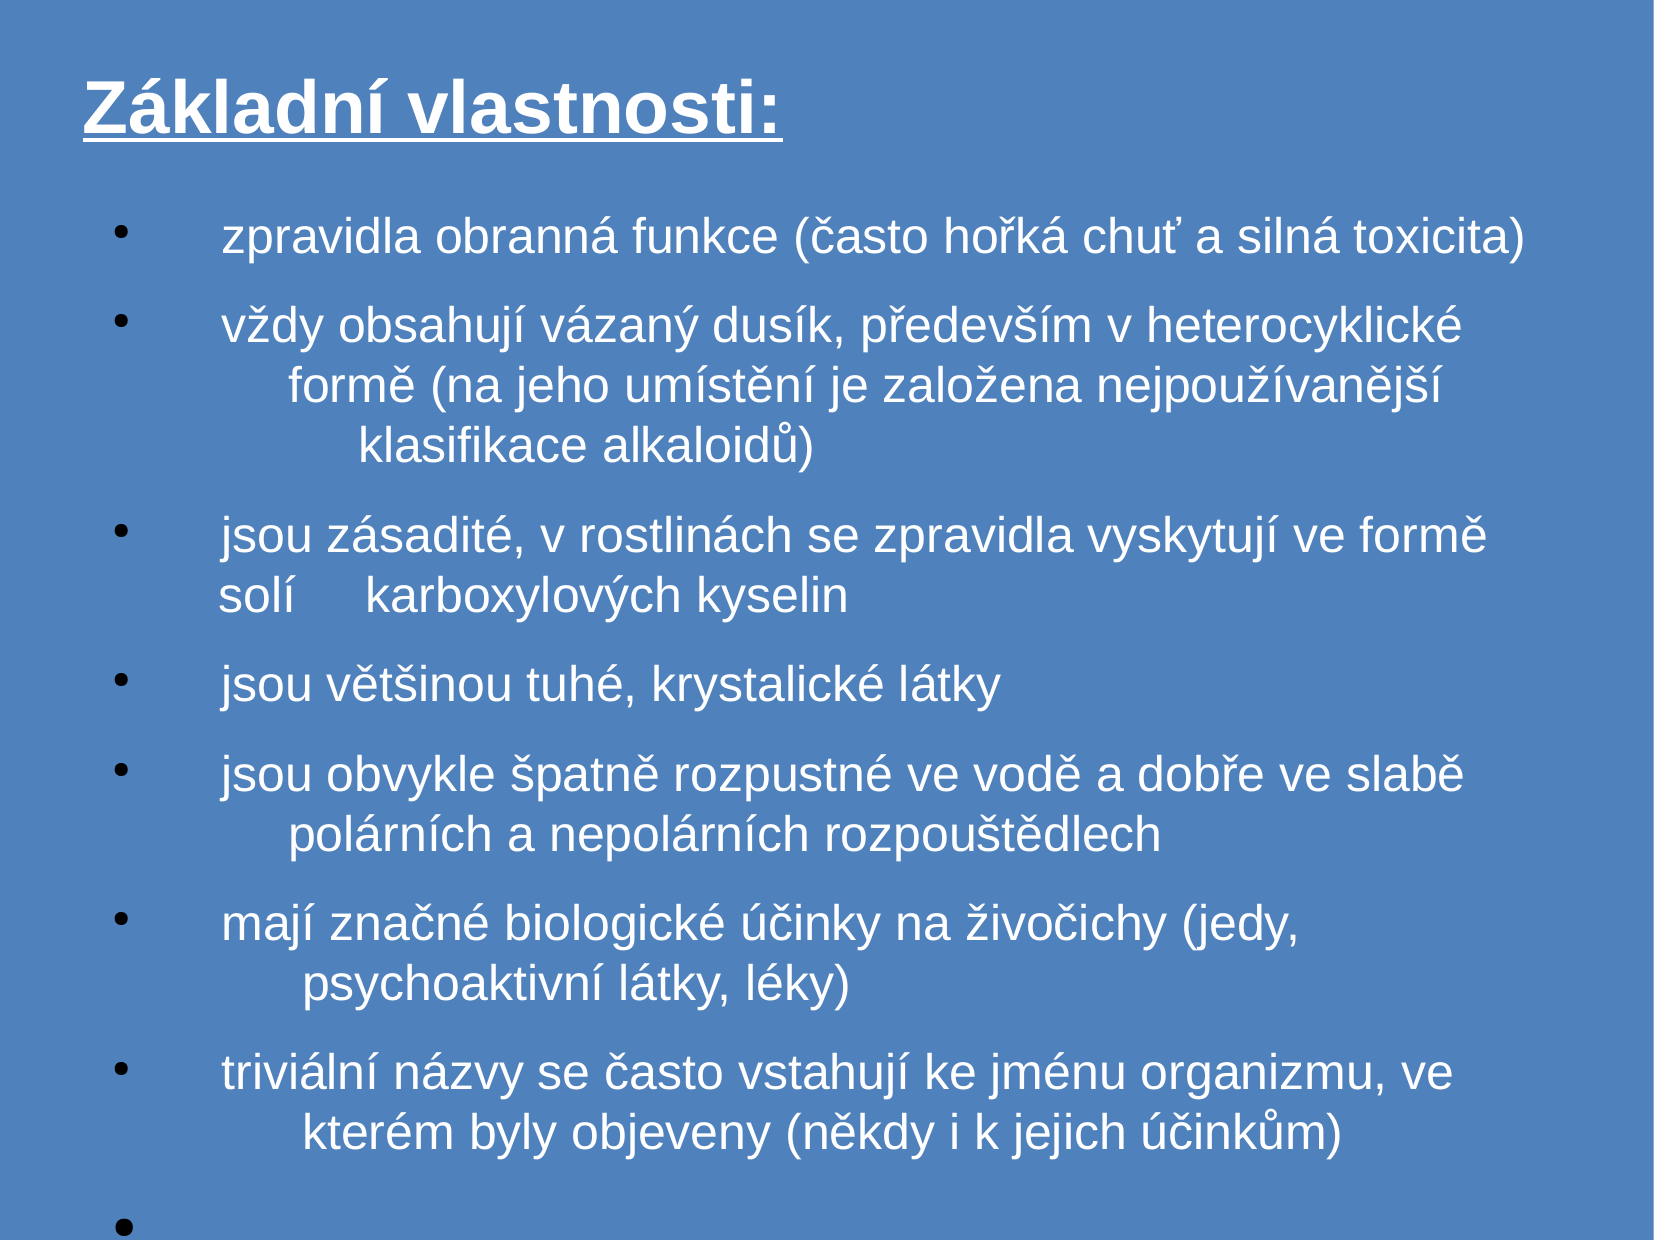

# Základní vlastnosti:
 zpravidla obranná funkce (často hořká chuť a silná toxicita)
 vždy obsahují vázaný dusík, především v heterocyklické formě (na jeho umístění je založena nejpoužívanější klasifikace alkaloidů)
 jsou zásadité, v rostlinách se zpravidla vyskytují ve formě solí karboxylových kyselin
 jsou většinou tuhé, krystalické látky
 jsou obvykle špatně rozpustné ve vodě a dobře ve slabě polárních a nepolárních rozpouštědlech
 mají značné biologické účinky na živočichy (jedy, psychoaktivní látky, léky)
 triviální názvy se často vstahují ke jménu organizmu, ve kterém byly objeveny (někdy i k jejich účinkům)